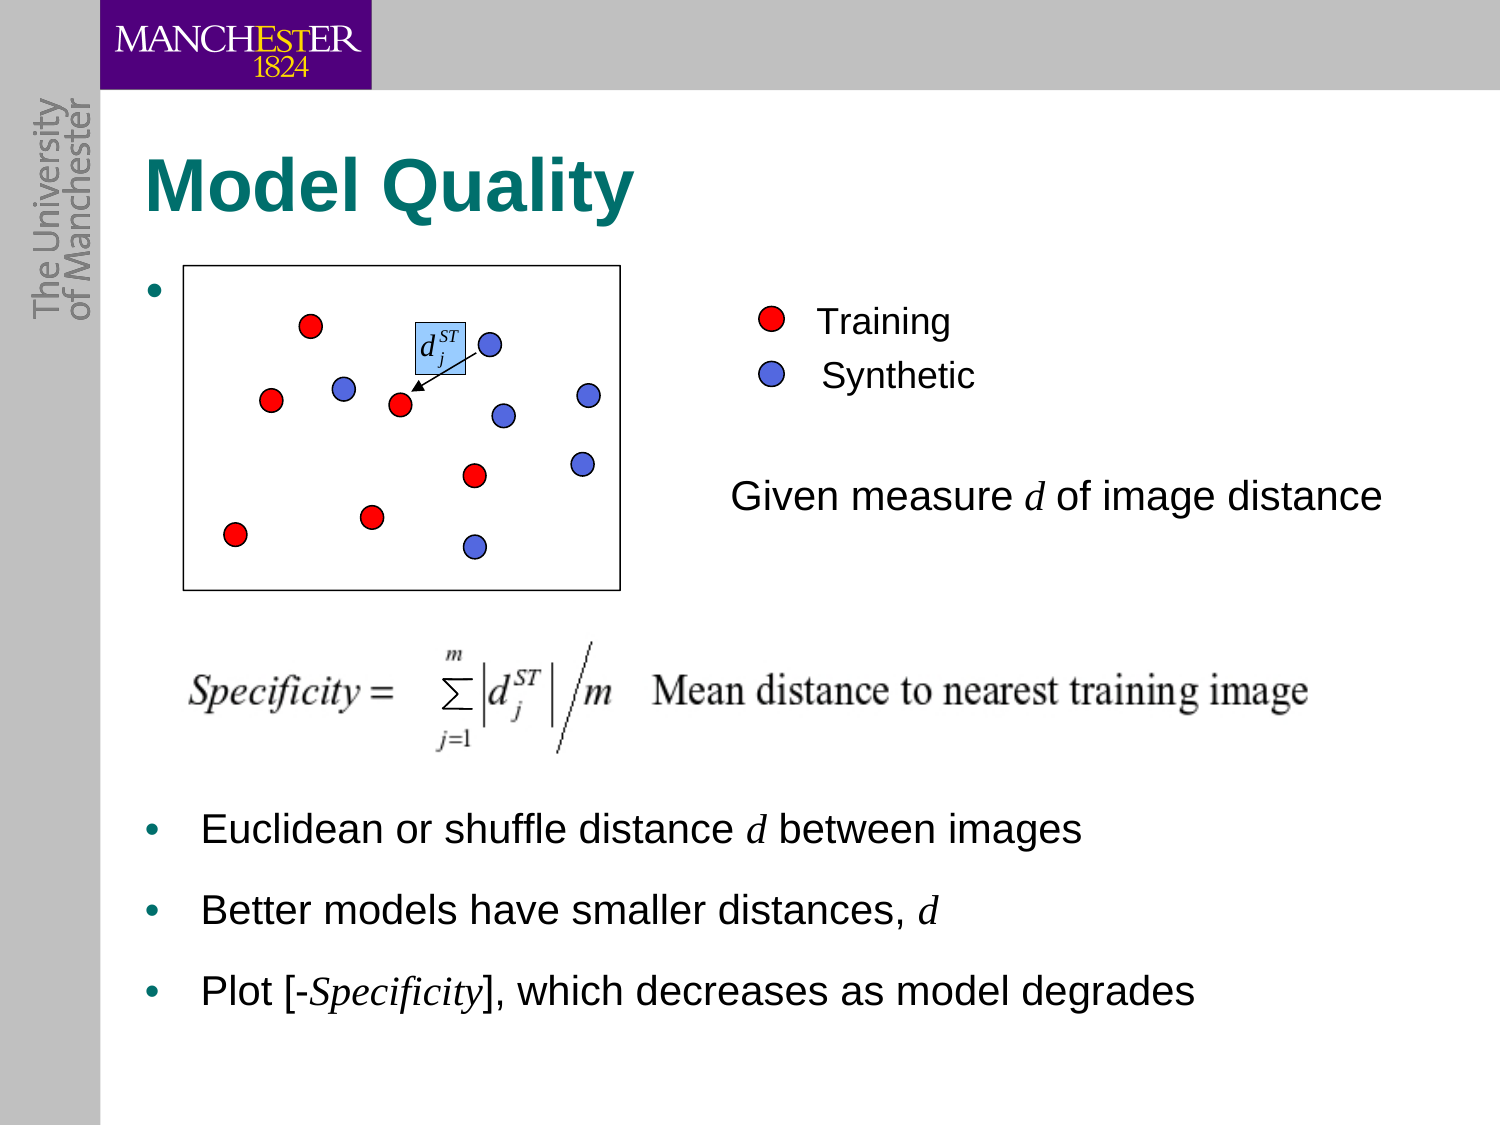

# Model Quality
Training
Synthetic
Given measure d of image distance
Euclidean or shuffle distance d between images
Better models have smaller distances, d
Plot [-Specificity], which decreases as model degrades